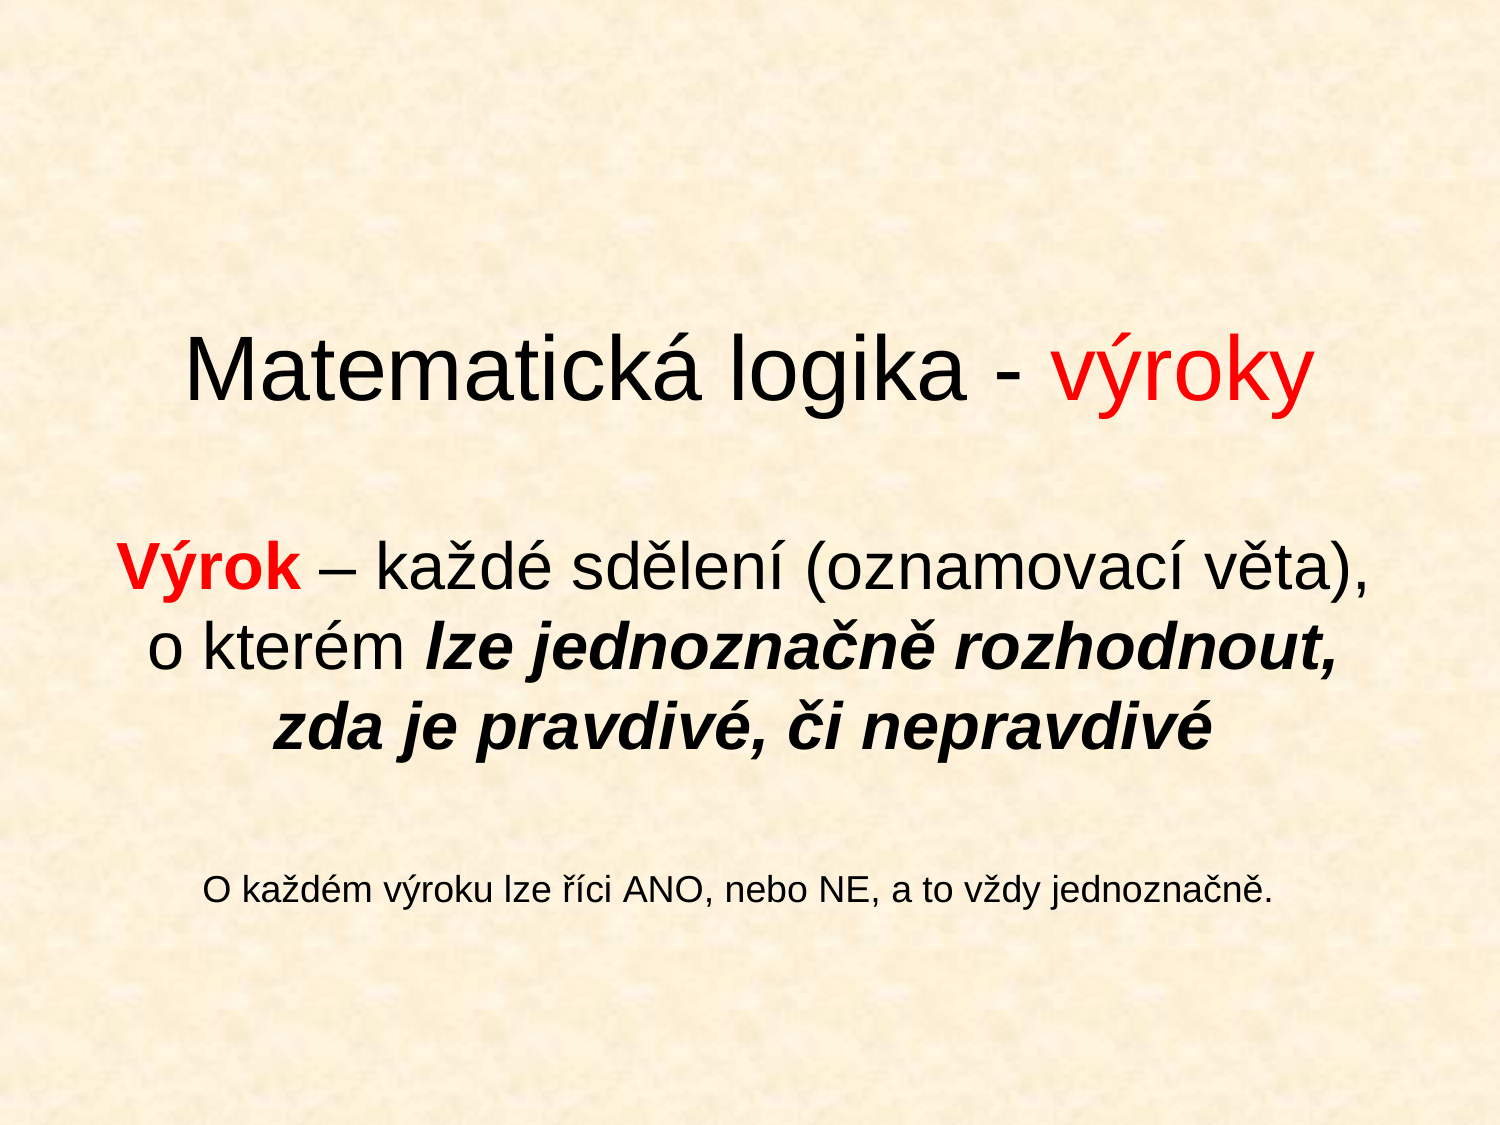

# Matematická logika - výroky
Výrok – každé sdělení (oznamovací věta), o kterém lze jednoznačně rozhodnout, zda je pravdivé, či nepravdivé
O každém výroku lze říci ANO, nebo NE, a to vždy jednoznačně.